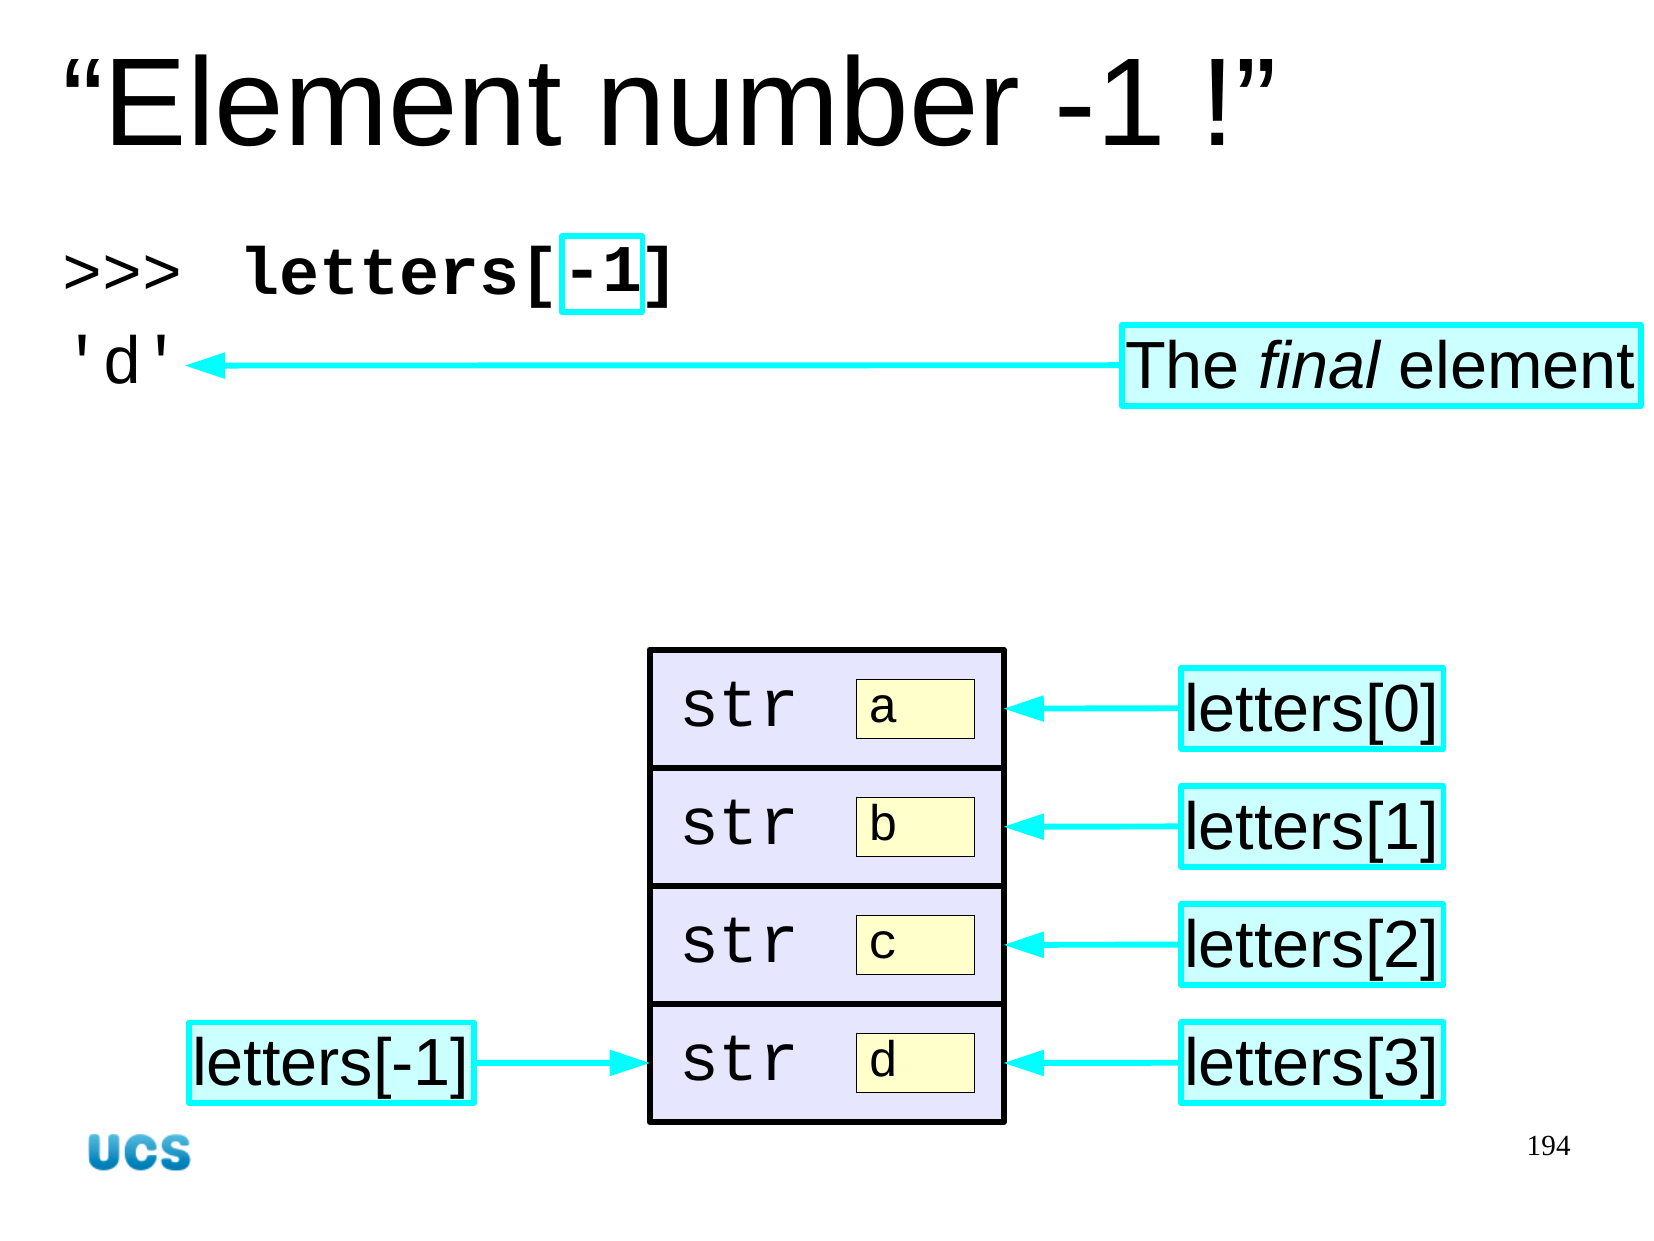

“Element number -1 !”
>>>
letters[
-1
]
′d′
The final element
str
letters[0]
a
str
letters[1]
b
str
letters[2]
c
str
letters[3]
letters[-1]
d
194